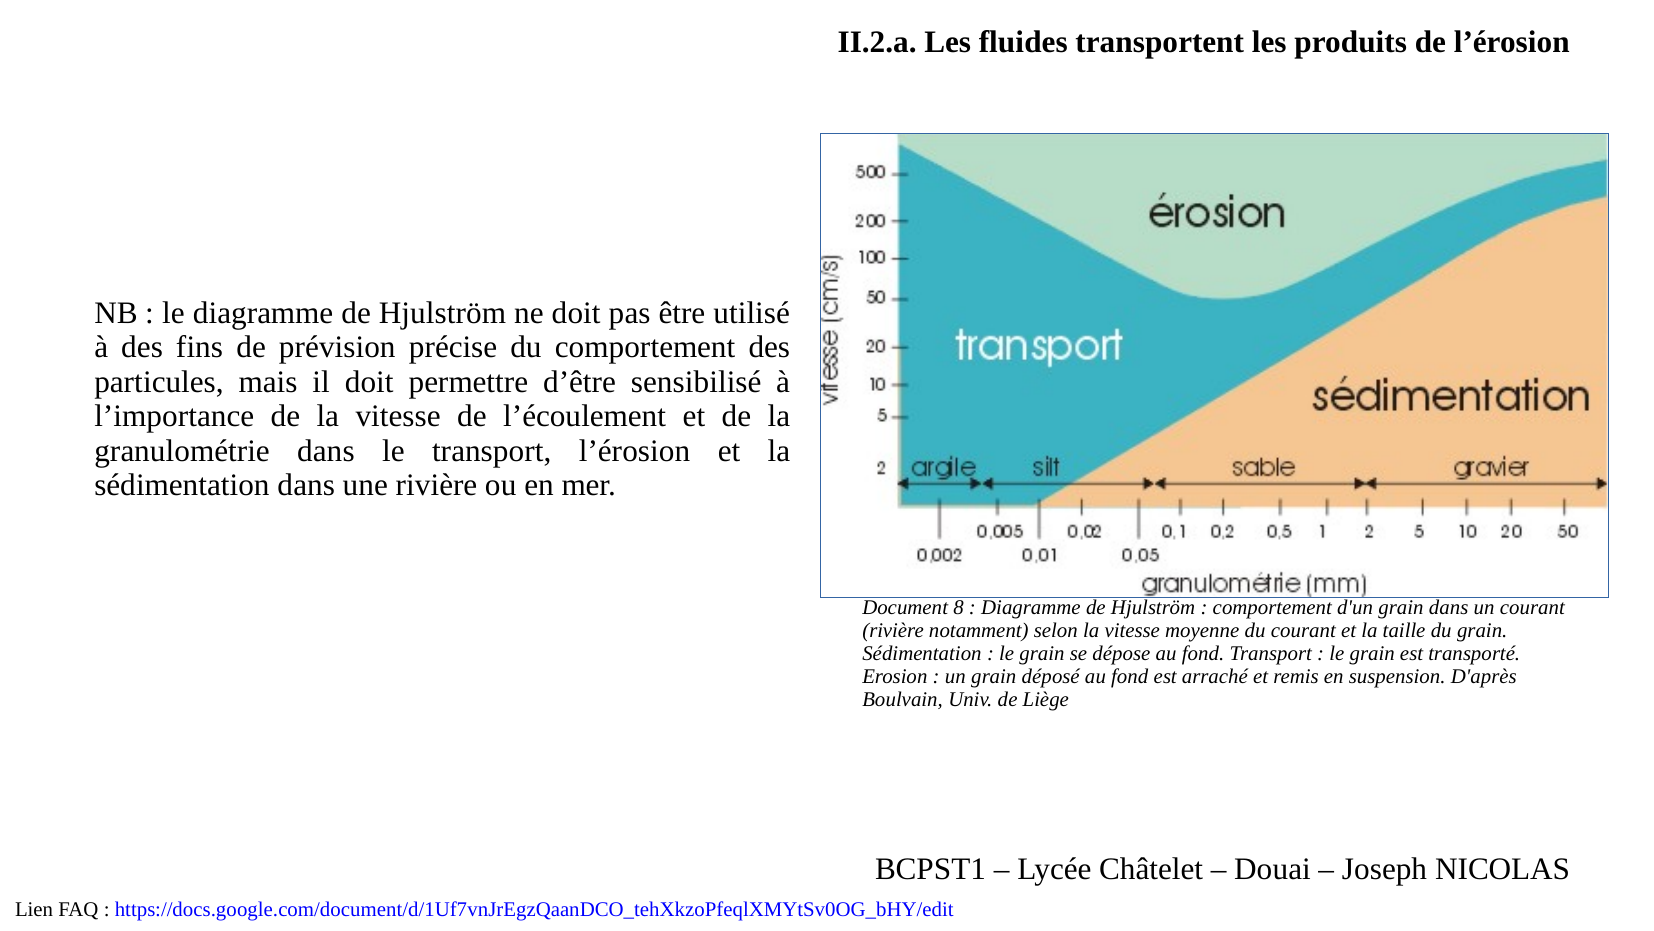

II.2.a. Les fluides transportent les produits de l’érosion
NB : le diagramme de Hjulström ne doit pas être utilisé à des fins de prévision précise du comportement des particules, mais il doit permettre d’être sensibilisé à l’importance de la vitesse de l’écoulement et de la granulométrie dans le transport, l’érosion et la sédimentation dans une rivière ou en mer.
Document 8 : Diagramme de Hjulström : comportement d'un grain dans un courant (rivière notamment) selon la vitesse moyenne du courant et la taille du grain. Sédimentation : le grain se dépose au fond. Transport : le grain est transporté. Erosion : un grain déposé au fond est arraché et remis en suspension. D'après Boulvain, Univ. de Liège
BCPST1 – Lycée Châtelet – Douai – Joseph NICOLAS
Lien FAQ : https://docs.google.com/document/d/1Uf7vnJrEgzQaanDCO_tehXkzoPfeqlXMYtSv0OG_bHY/edit